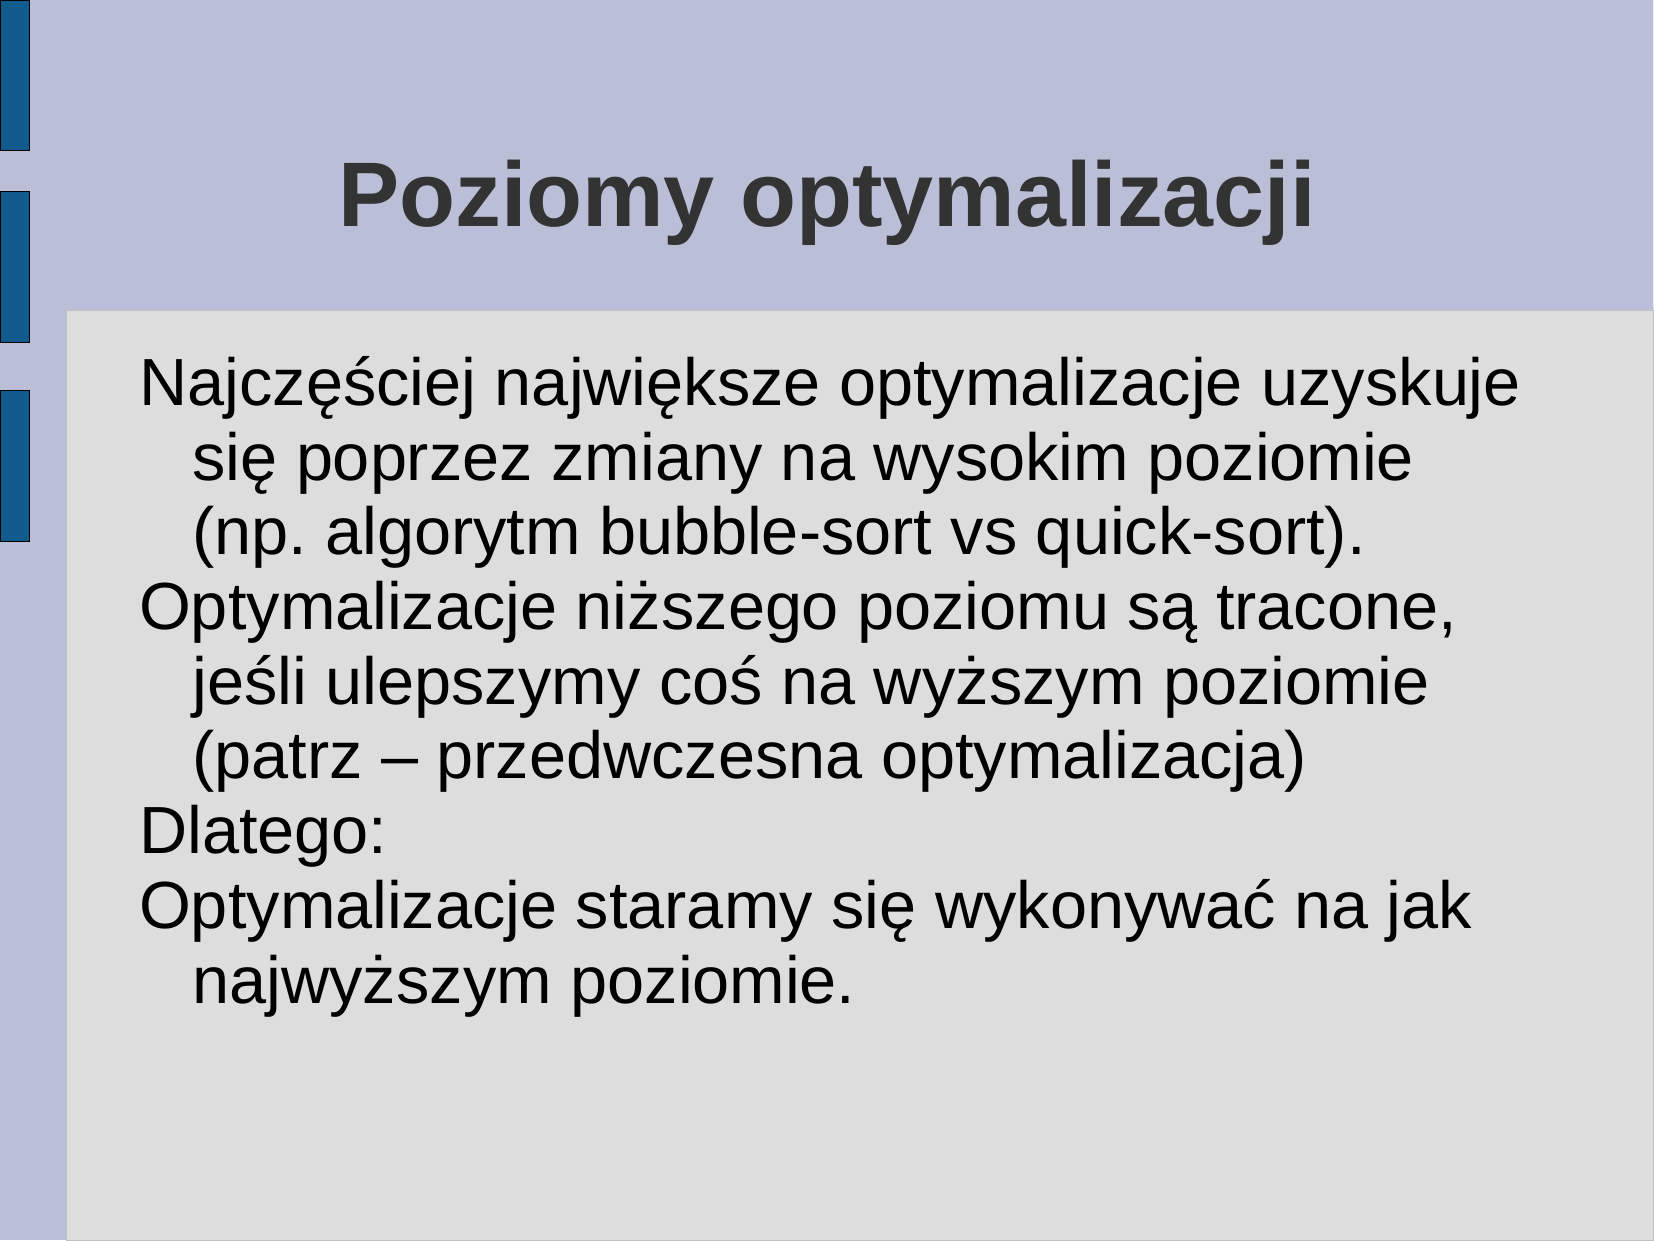

# Poziomy optymalizacji
Najczęściej największe optymalizacje uzyskuje się poprzez zmiany na wysokim poziomie (np. algorytm bubble-sort vs quick-sort).
Optymalizacje niższego poziomu są tracone, jeśli ulepszymy coś na wyższym poziomie (patrz – przedwczesna optymalizacja)
Dlatego:
Optymalizacje staramy się wykonywać na jak najwyższym poziomie.